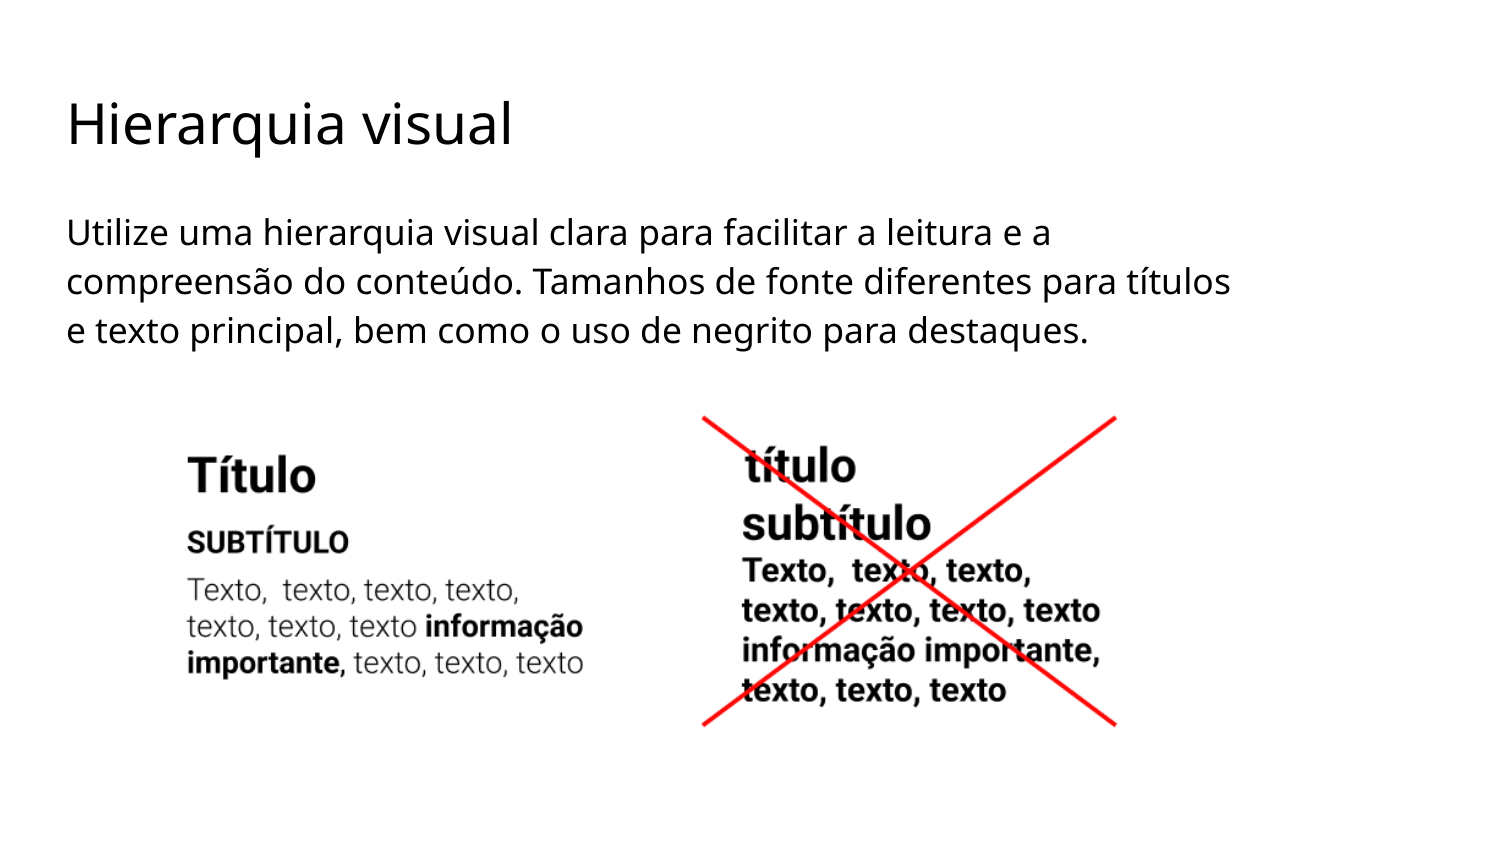

# Hierarquia visual
Utilize uma hierarquia visual clara para facilitar a leitura e a compreensão do conteúdo. Tamanhos de fonte diferentes para títulos e texto principal, bem como o uso de negrito para destaques.